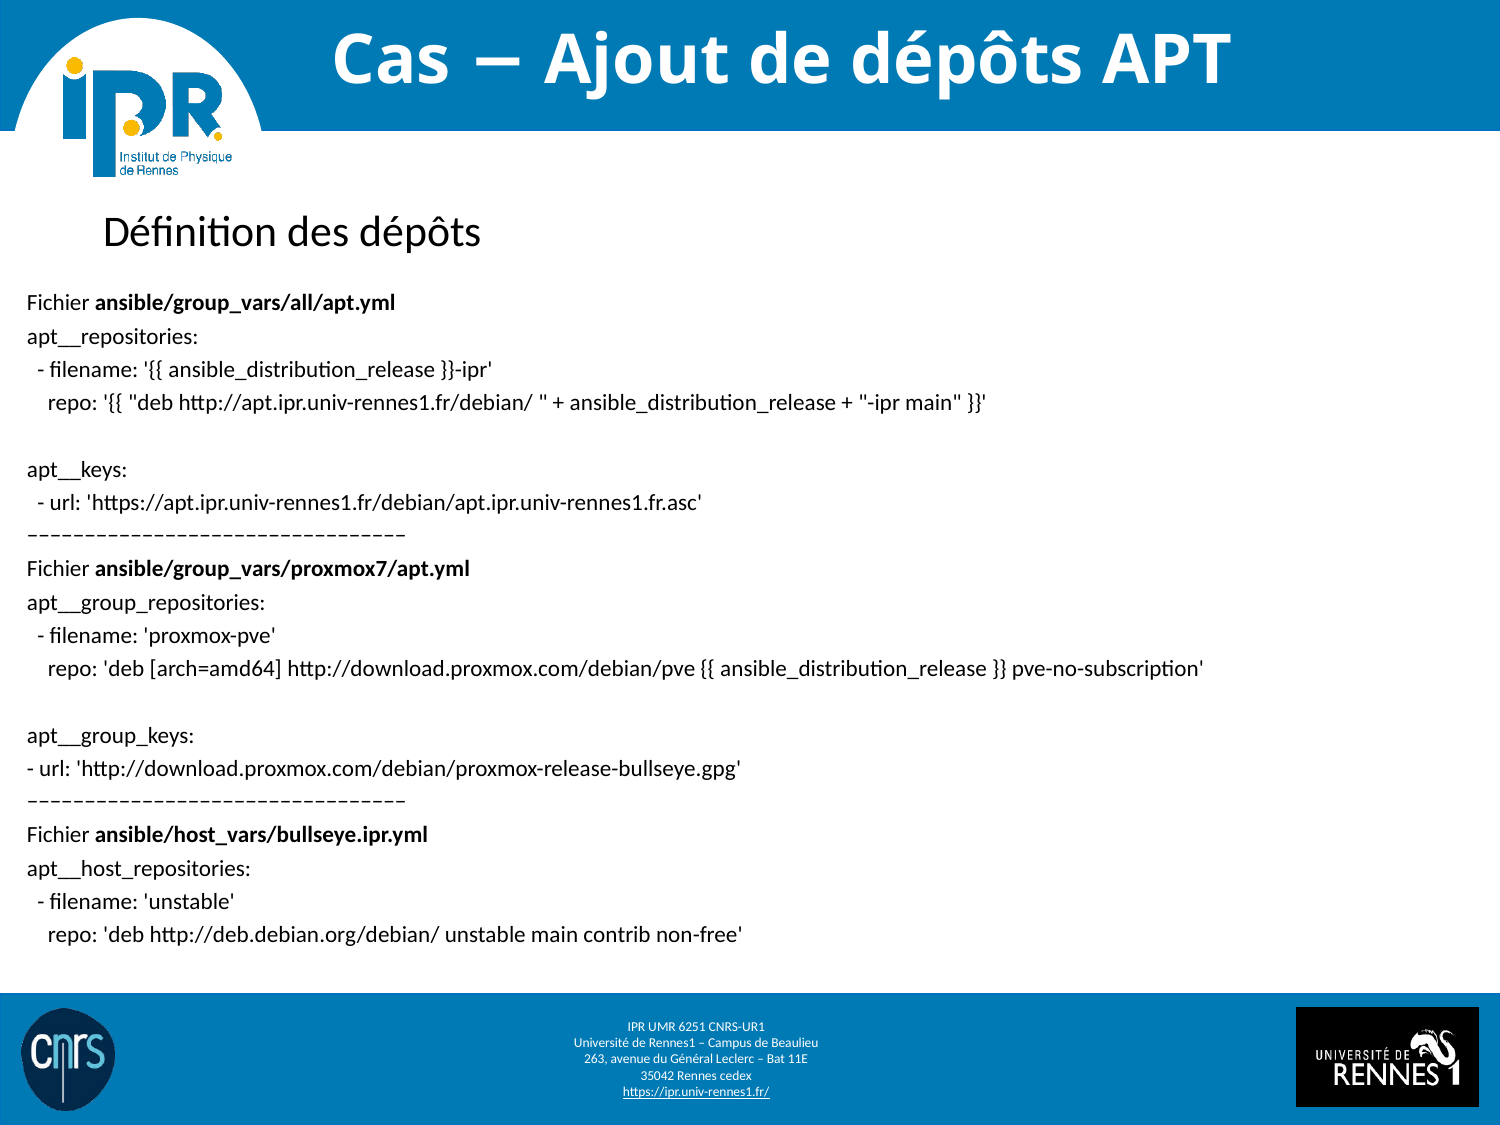

Cas − Ajout de dépôts APT
# Définition des dépôts
Fichier ansible/group_vars/all/apt.yml
apt__repositories:
 - filename: '{{ ansible_distribution_release }}-ipr'
 repo: '{{ "deb http://apt.ipr.univ-rennes1.fr/debian/ " + ansible_distribution_release + "-ipr main" }}'
apt__keys:
 - url: 'https://apt.ipr.univ-rennes1.fr/debian/apt.ipr.univ-rennes1.fr.asc'
−−−−−−−−−−−−−−−−−−−−−−−−−−−−−−−−−
Fichier ansible/group_vars/proxmox7/apt.yml
apt__group_repositories:
 - filename: 'proxmox-pve'
 repo: 'deb [arch=amd64] http://download.proxmox.com/debian/pve {{ ansible_distribution_release }} pve-no-subscription'
apt__group_keys:
- url: 'http://download.proxmox.com/debian/proxmox-release-bullseye.gpg'
−−−−−−−−−−−−−−−−−−−−−−−−−−−−−−−−−
Fichier ansible/host_vars/bullseye.ipr.yml
apt__host_repositories:
 - filename: 'unstable'
 repo: 'deb http://deb.debian.org/debian/ unstable main contrib non-free'